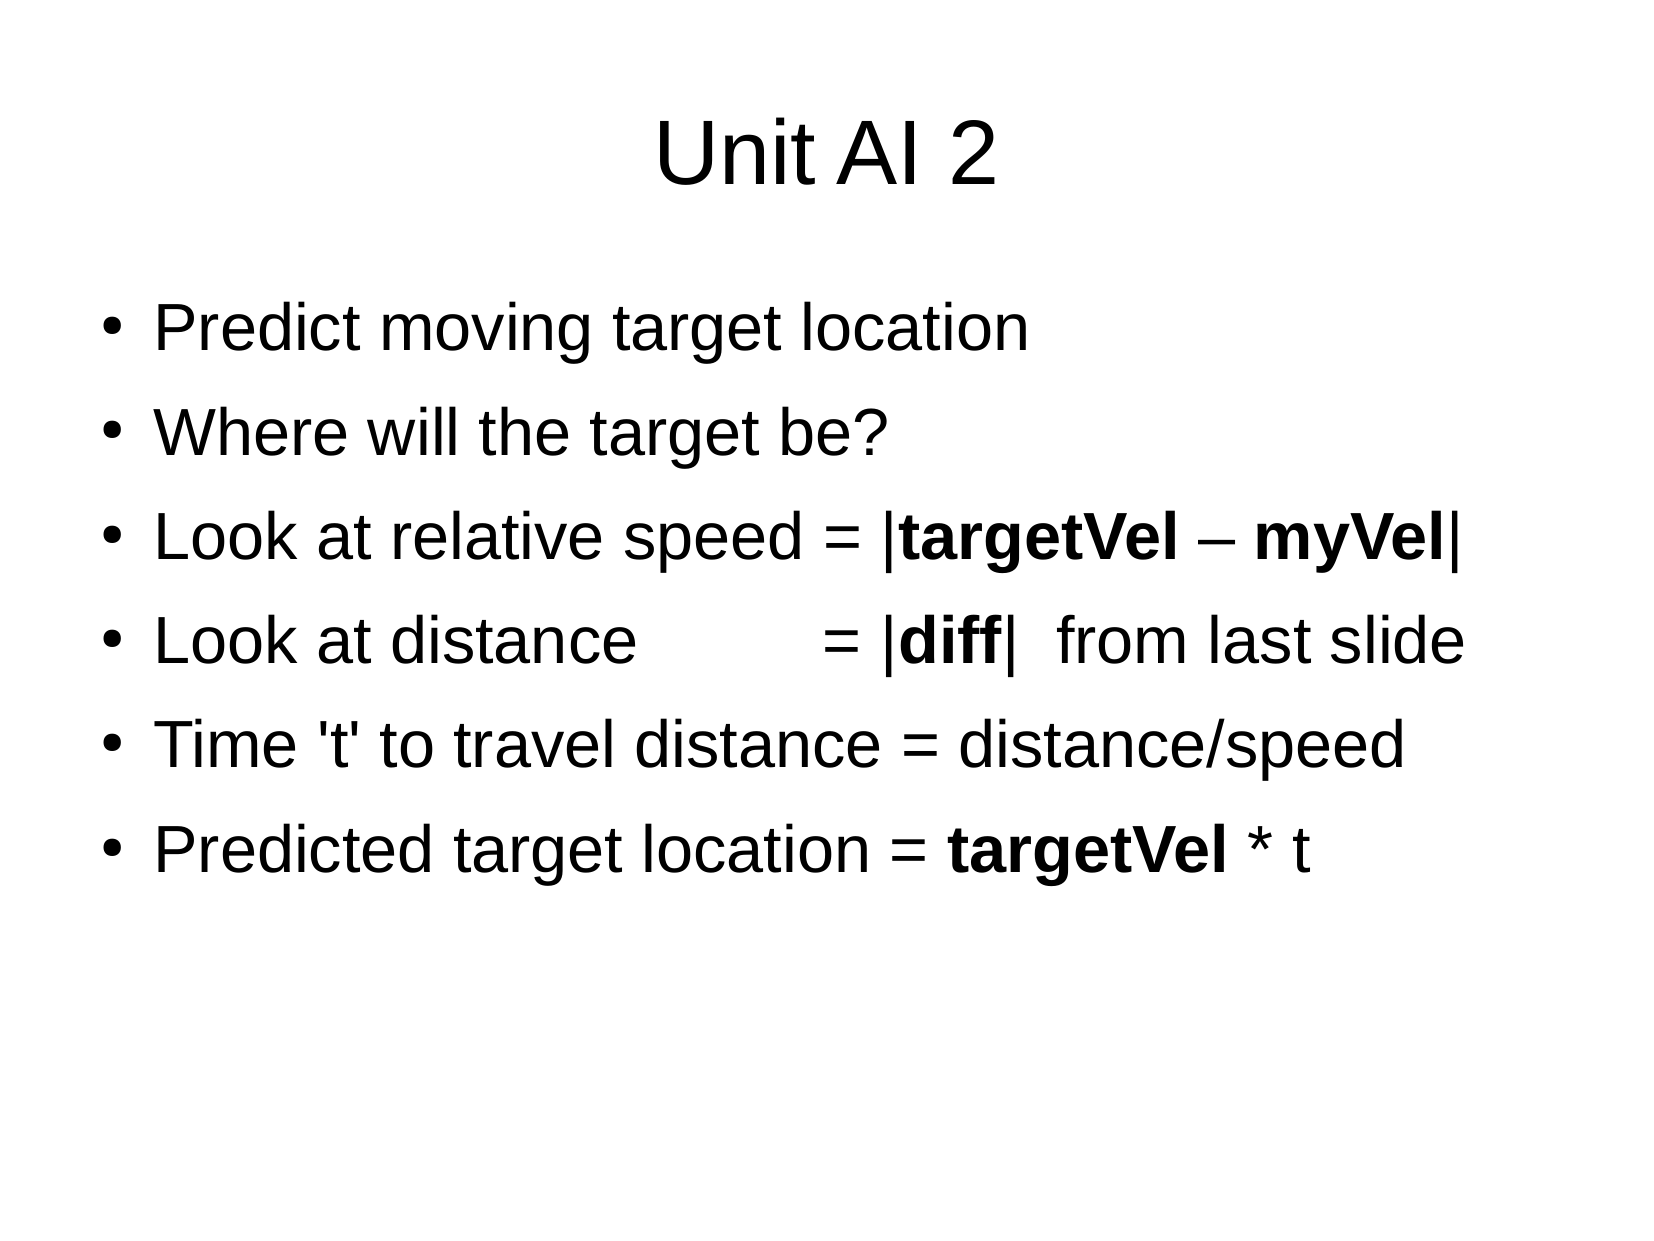

# Unit AI 2
Predict moving target location
Where will the target be?
Look at relative speed = |targetVel – myVel|
Look at distance = |diff| from last slide
Time 't' to travel distance = distance/speed
Predicted target location = targetVel * t